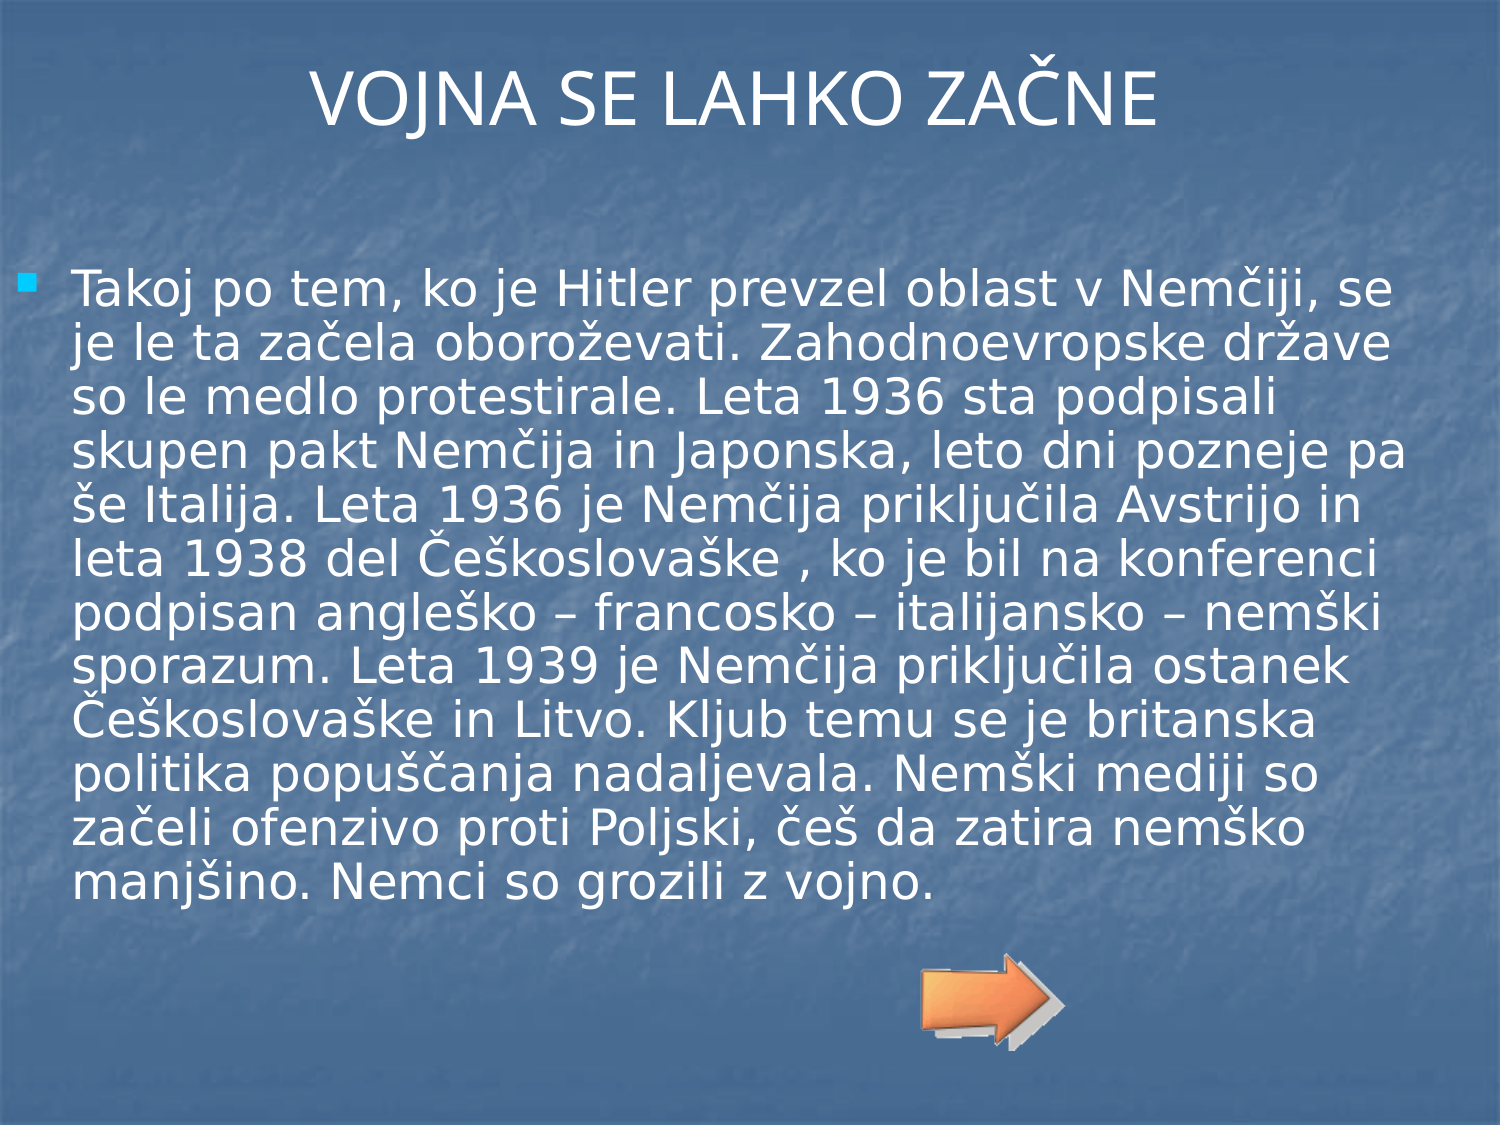

VOJNA SE LAHKO ZAČNE
# Takoj po tem, ko je Hitler prevzel oblast v Nemčiji, se je le ta začela oboroževati. Zahodnoevropske države so le medlo protestirale. Leta 1936 sta podpisali skupen pakt Nemčija in Japonska, leto dni pozneje pa še Italija. Leta 1936 je Nemčija priključila Avstrijo in leta 1938 del Češkoslovaške , ko je bil na konferenci podpisan angleško – francosko – italijansko – nemški sporazum. Leta 1939 je Nemčija priključila ostanek Češkoslovaške in Litvo. Kljub temu se je britanska politika popuščanja nadaljevala. Nemški mediji so začeli ofenzivo proti Poljski, češ da zatira nemško manjšino. Nemci so grozili z vojno.